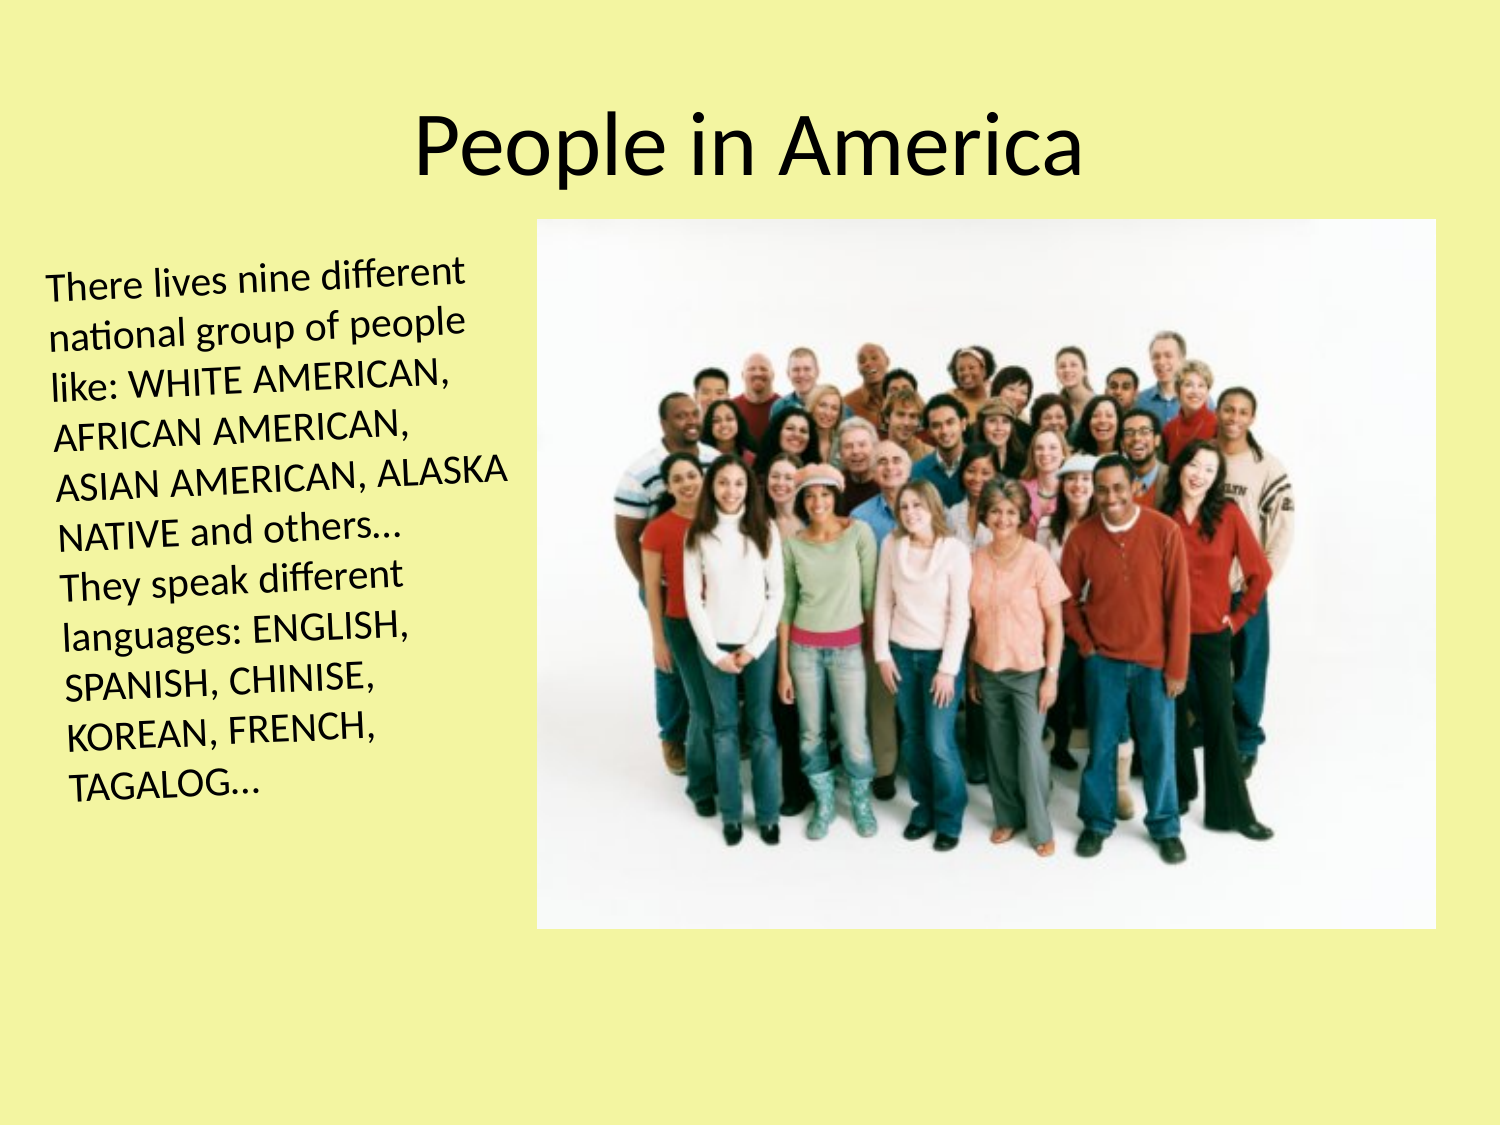

# People in America
There lives nine different national group of people like: WHITE AMERICAN, AFRICAN AMERICAN, ASIAN AMERICAN, ALASKA NATIVE and others…
They speak different languages: ENGLISH, SPANISH, CHINISE, KOREAN, FRENCH, TAGALOG…